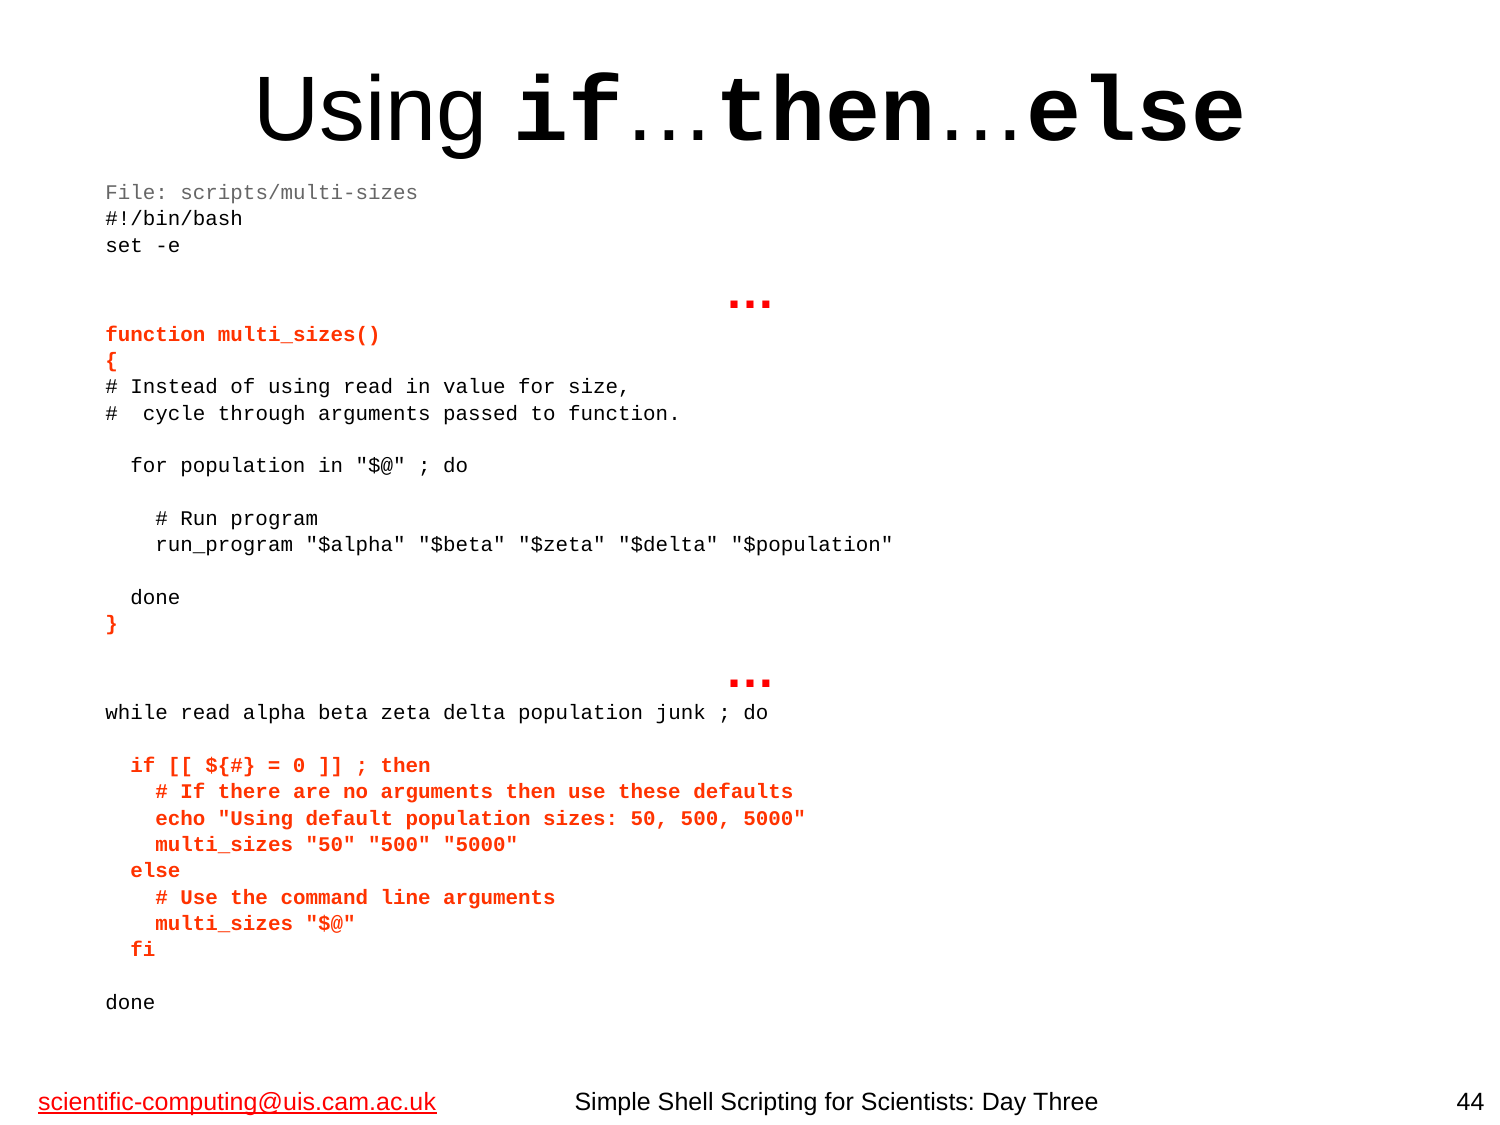

# Using if…then…else
File: scripts/multi-sizes
#!/bin/bash
set -e
…
function multi_sizes()
{
# Instead of using read in value for size,
# cycle through arguments passed to function.
 for population in "$@" ; do
 # Run program
 run_program "$alpha" "$beta" "$zeta" "$delta" "$population"
 done
}
…
while read alpha beta zeta delta population junk ; do
 if [[ ${#} = 0 ]] ; then
 # If there are no arguments then use these defaults
 echo "Using default population sizes: 50, 500, 5000"
 multi_sizes "50" "500" "5000"
 else
 # Use the command line arguments
 multi_sizes "$@"
 fi
done
escience-support@ucs.cam.ac.uk	Simple Shell Scripting for Scientists: Day Three
44